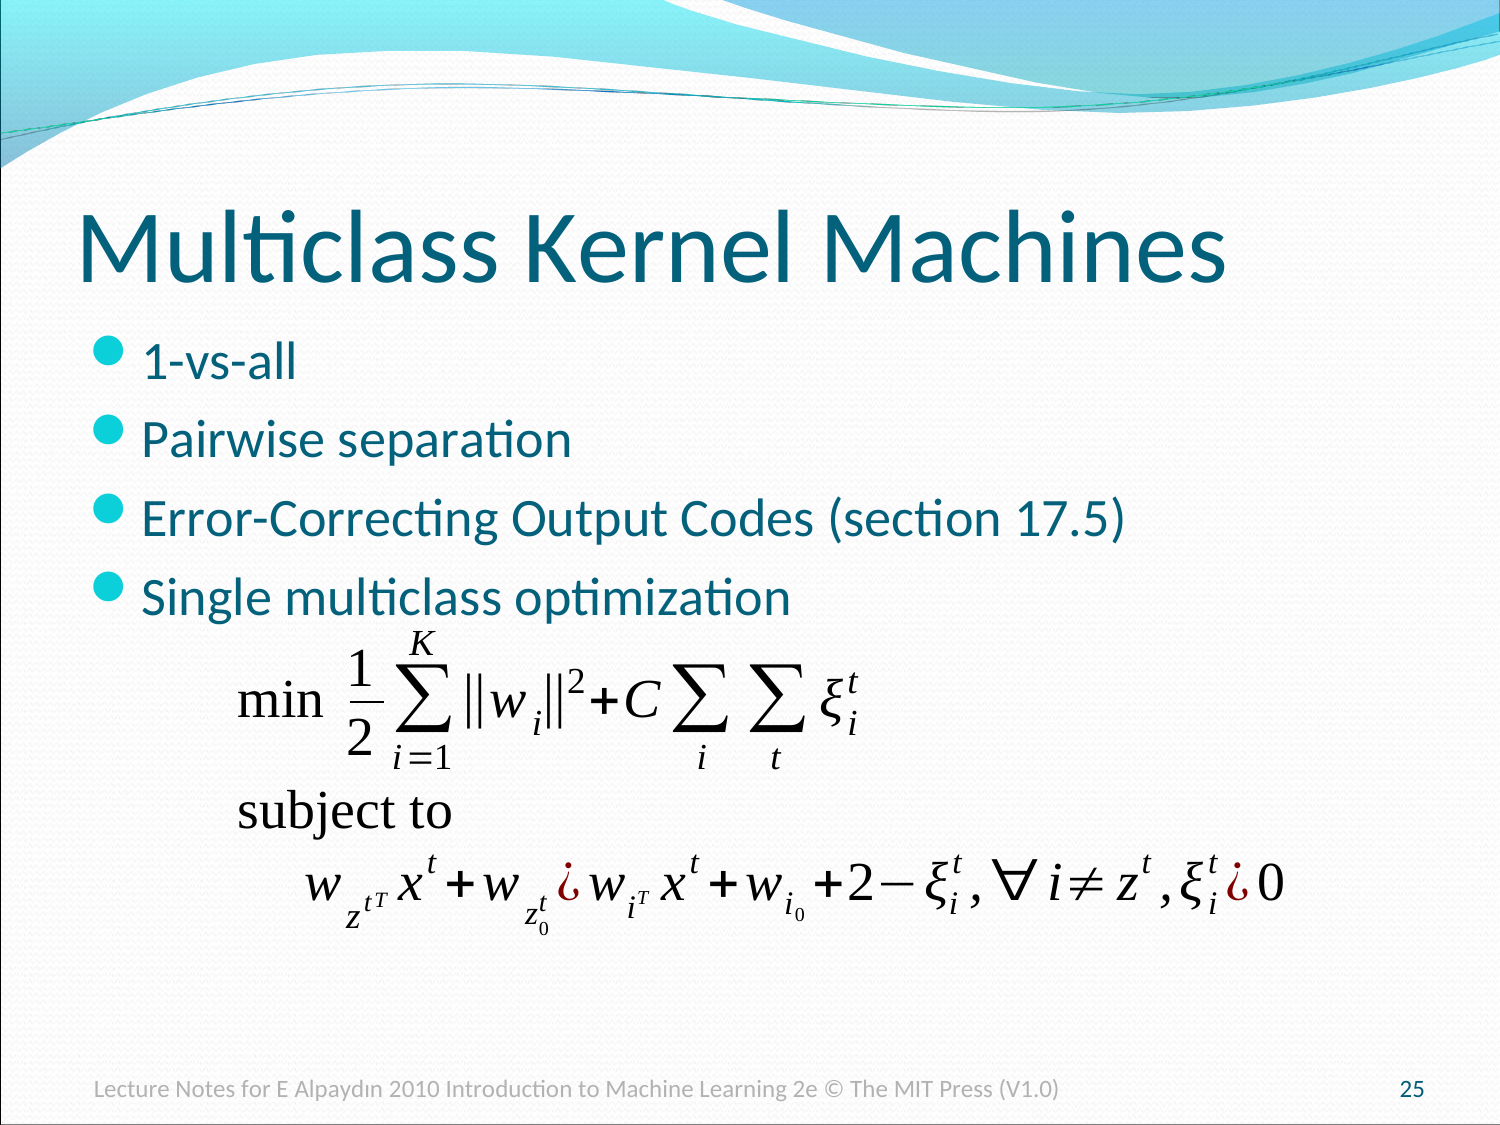

# Multiclass Kernel Machines
1-vs-all
Pairwise separation
Error-Correcting Output Codes (section 17.5)
Single multiclass optimization
Lecture Notes for E Alpaydın 2010 Introduction to Machine Learning 2e © The MIT Press (V1.0)